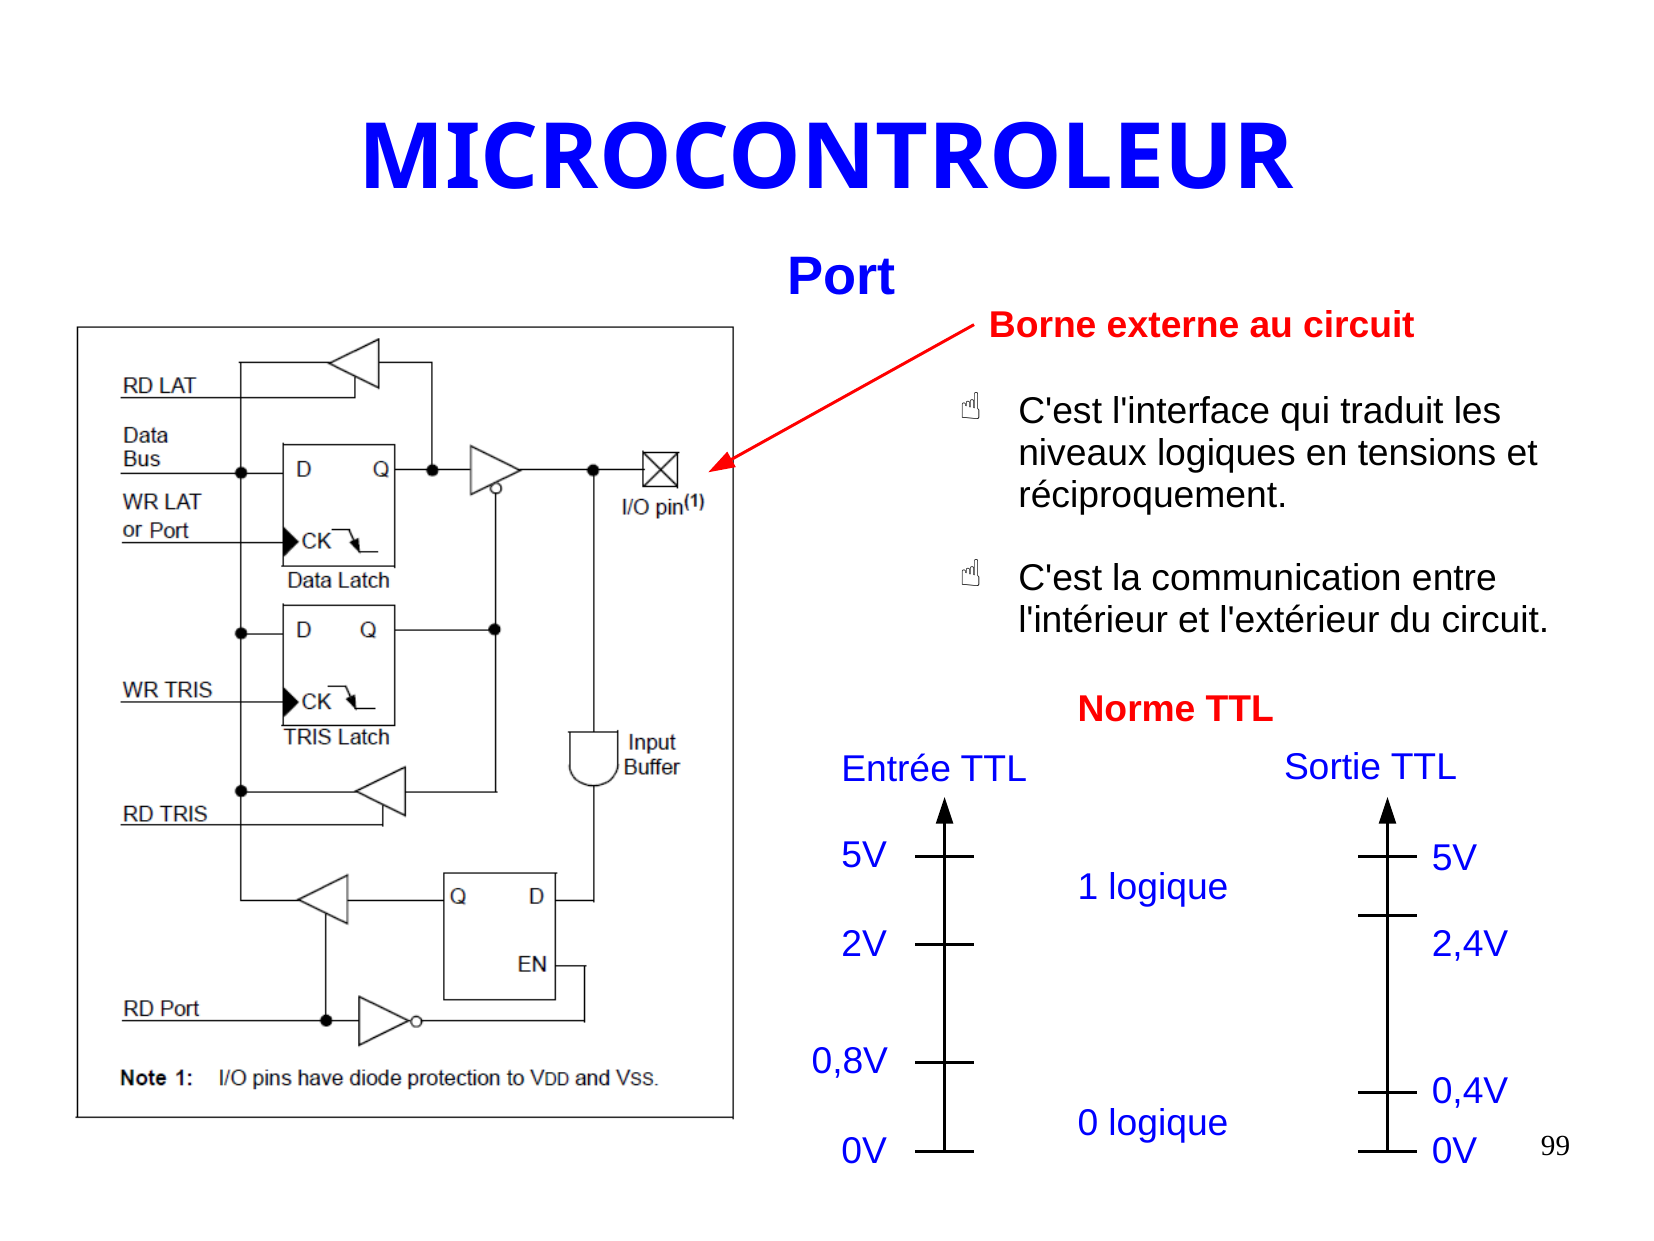

# MICROCONTROLEUR
Port
Borne externe au circuit
C'est l'interface qui traduit les niveaux logiques en tensions et réciproquement.
C'est la communication entre l'intérieur et l'extérieur du circuit.
Norme TTL
Sortie TTL
Entrée TTL
5V
5V
1 logique
2V
2,4V
0,8V
0,4V
0 logique
0V
0V
99